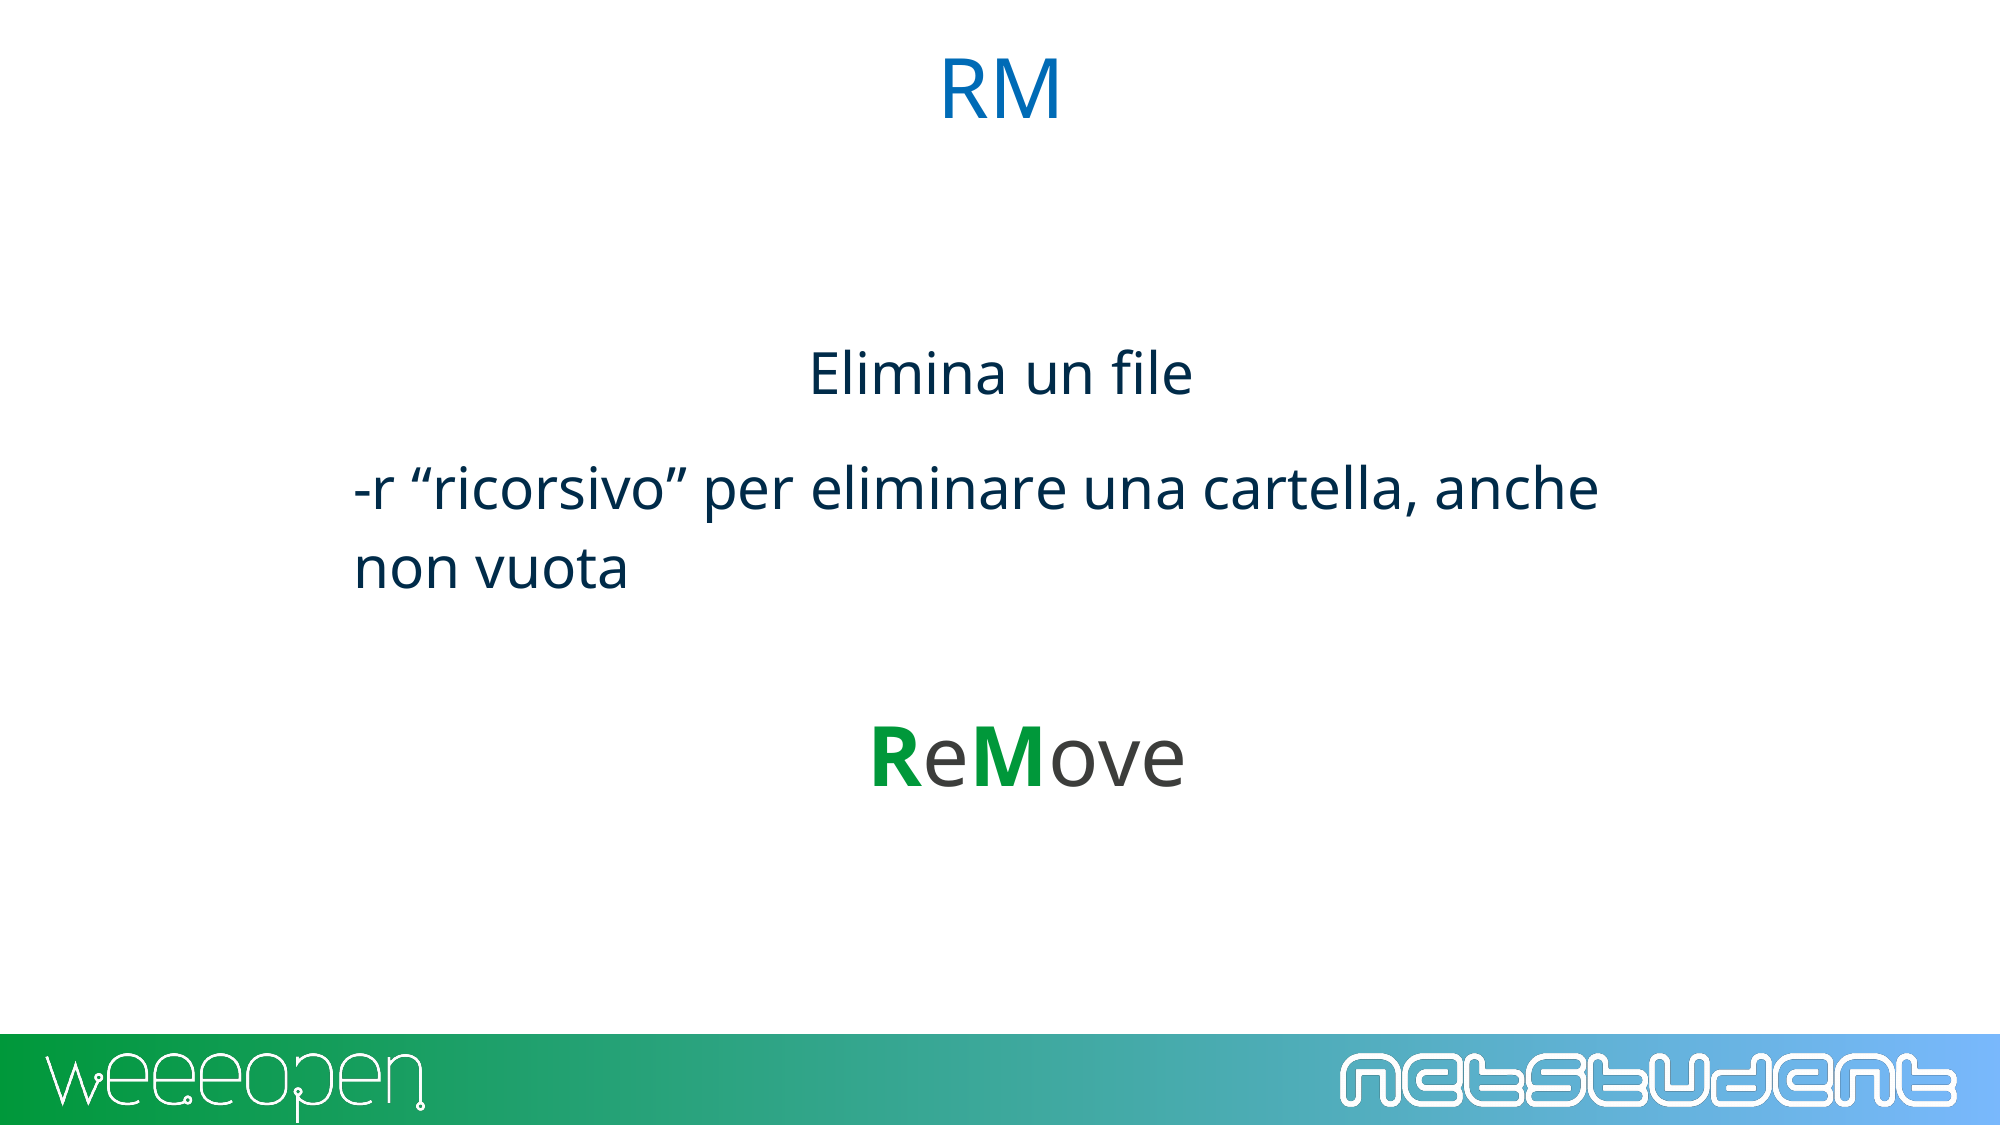

# RM
Elimina un file
-r “ricorsivo” per eliminare una cartella, anche non vuota
ReMove